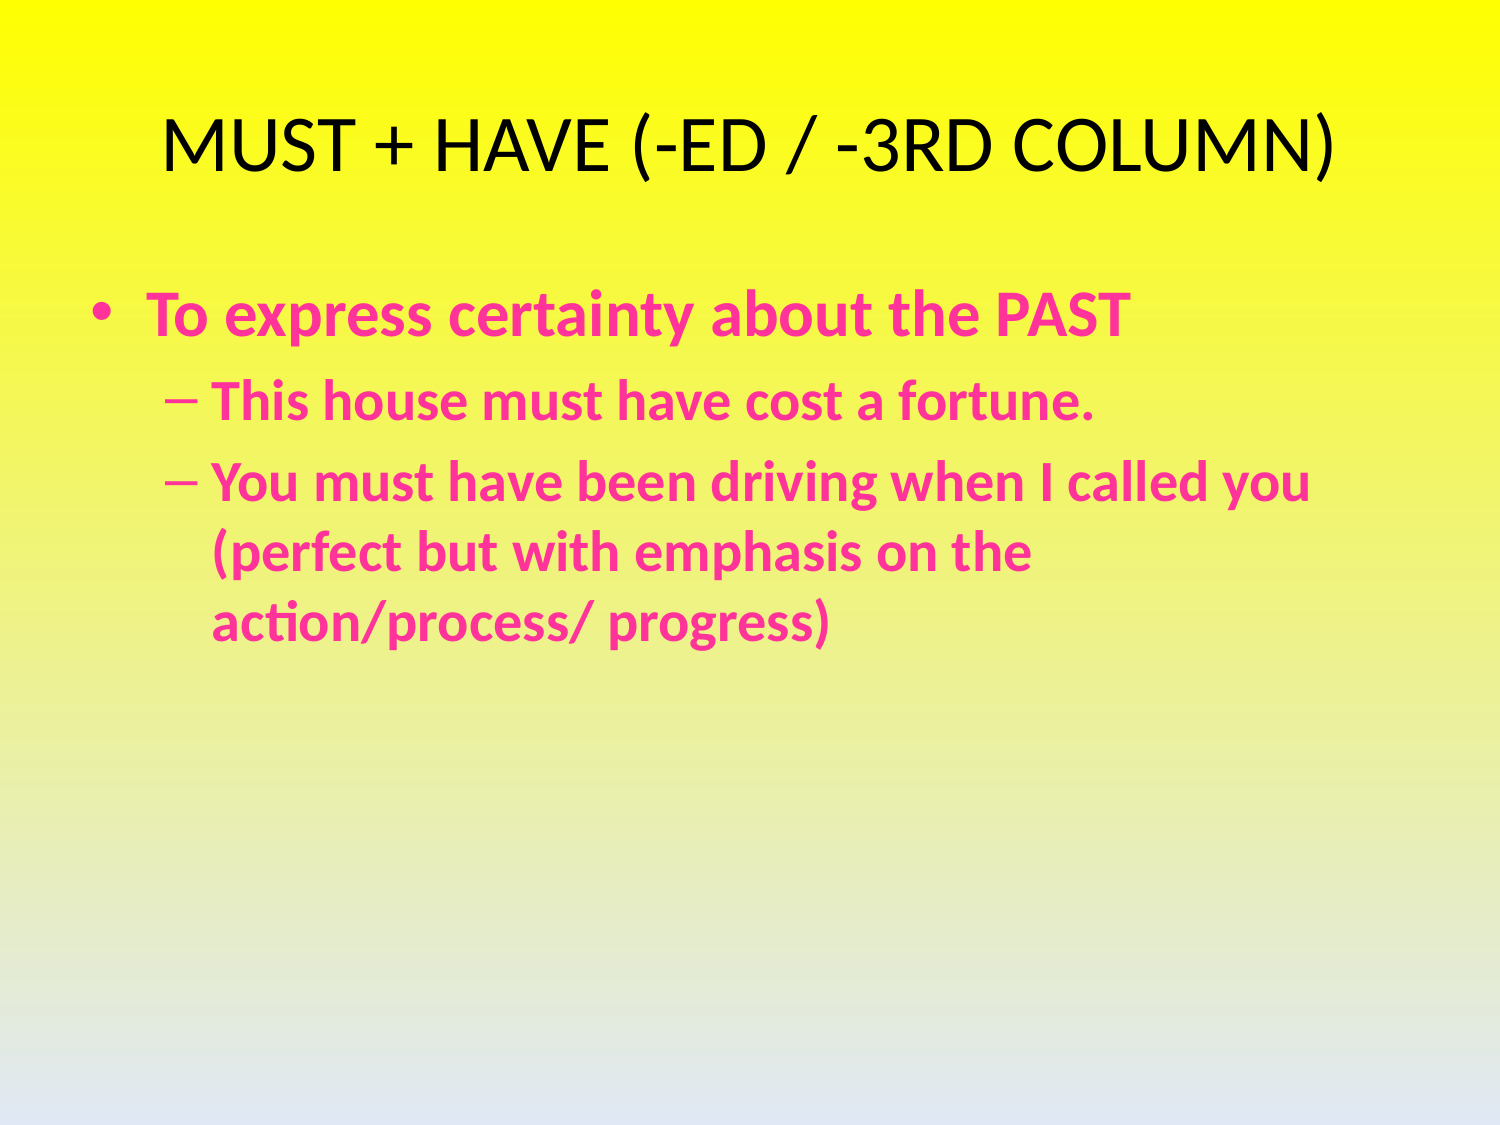

# MUST + HAVE (-ED / -3RD COLUMN)
To express certainty about the PAST
This house must have cost a fortune.
You must have been driving when I called you (perfect but with emphasis on the action/process/ progress)